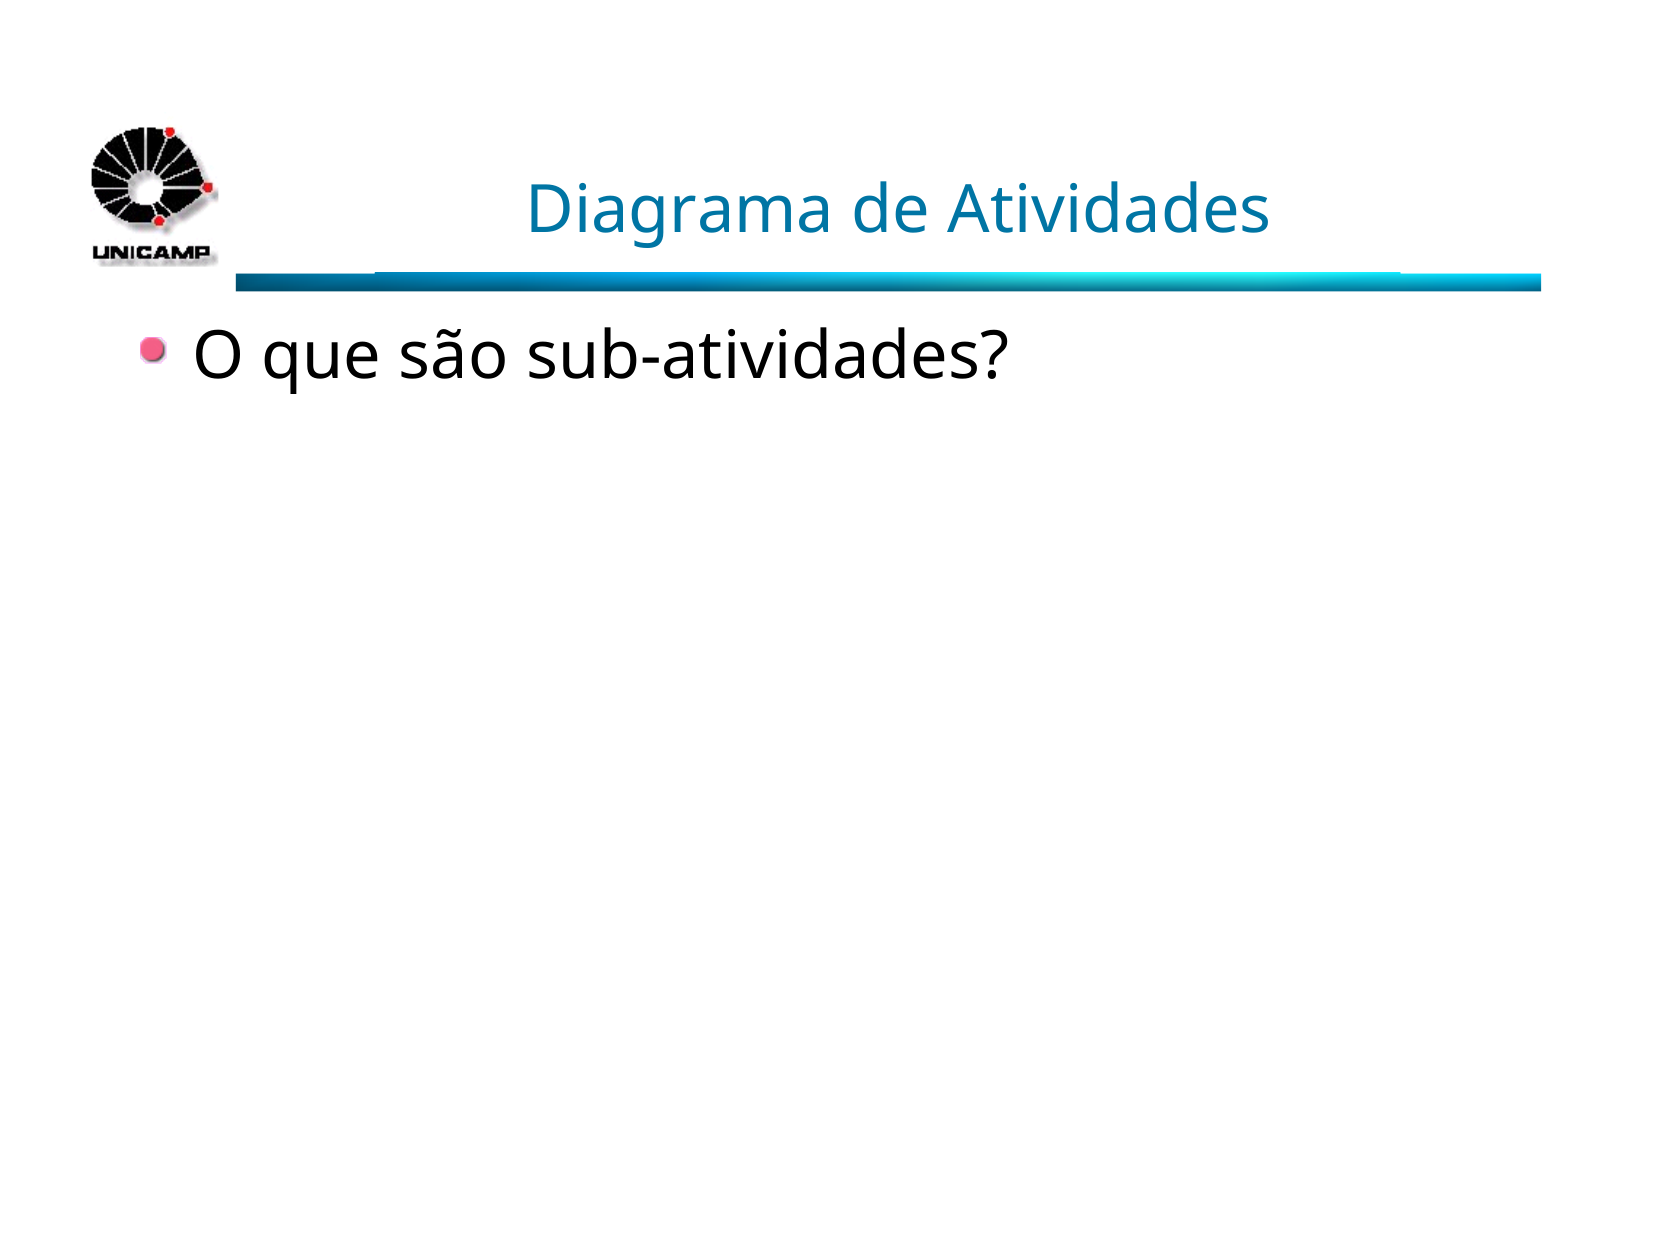

# Diagrama de Atividades
O que são sub-atividades?